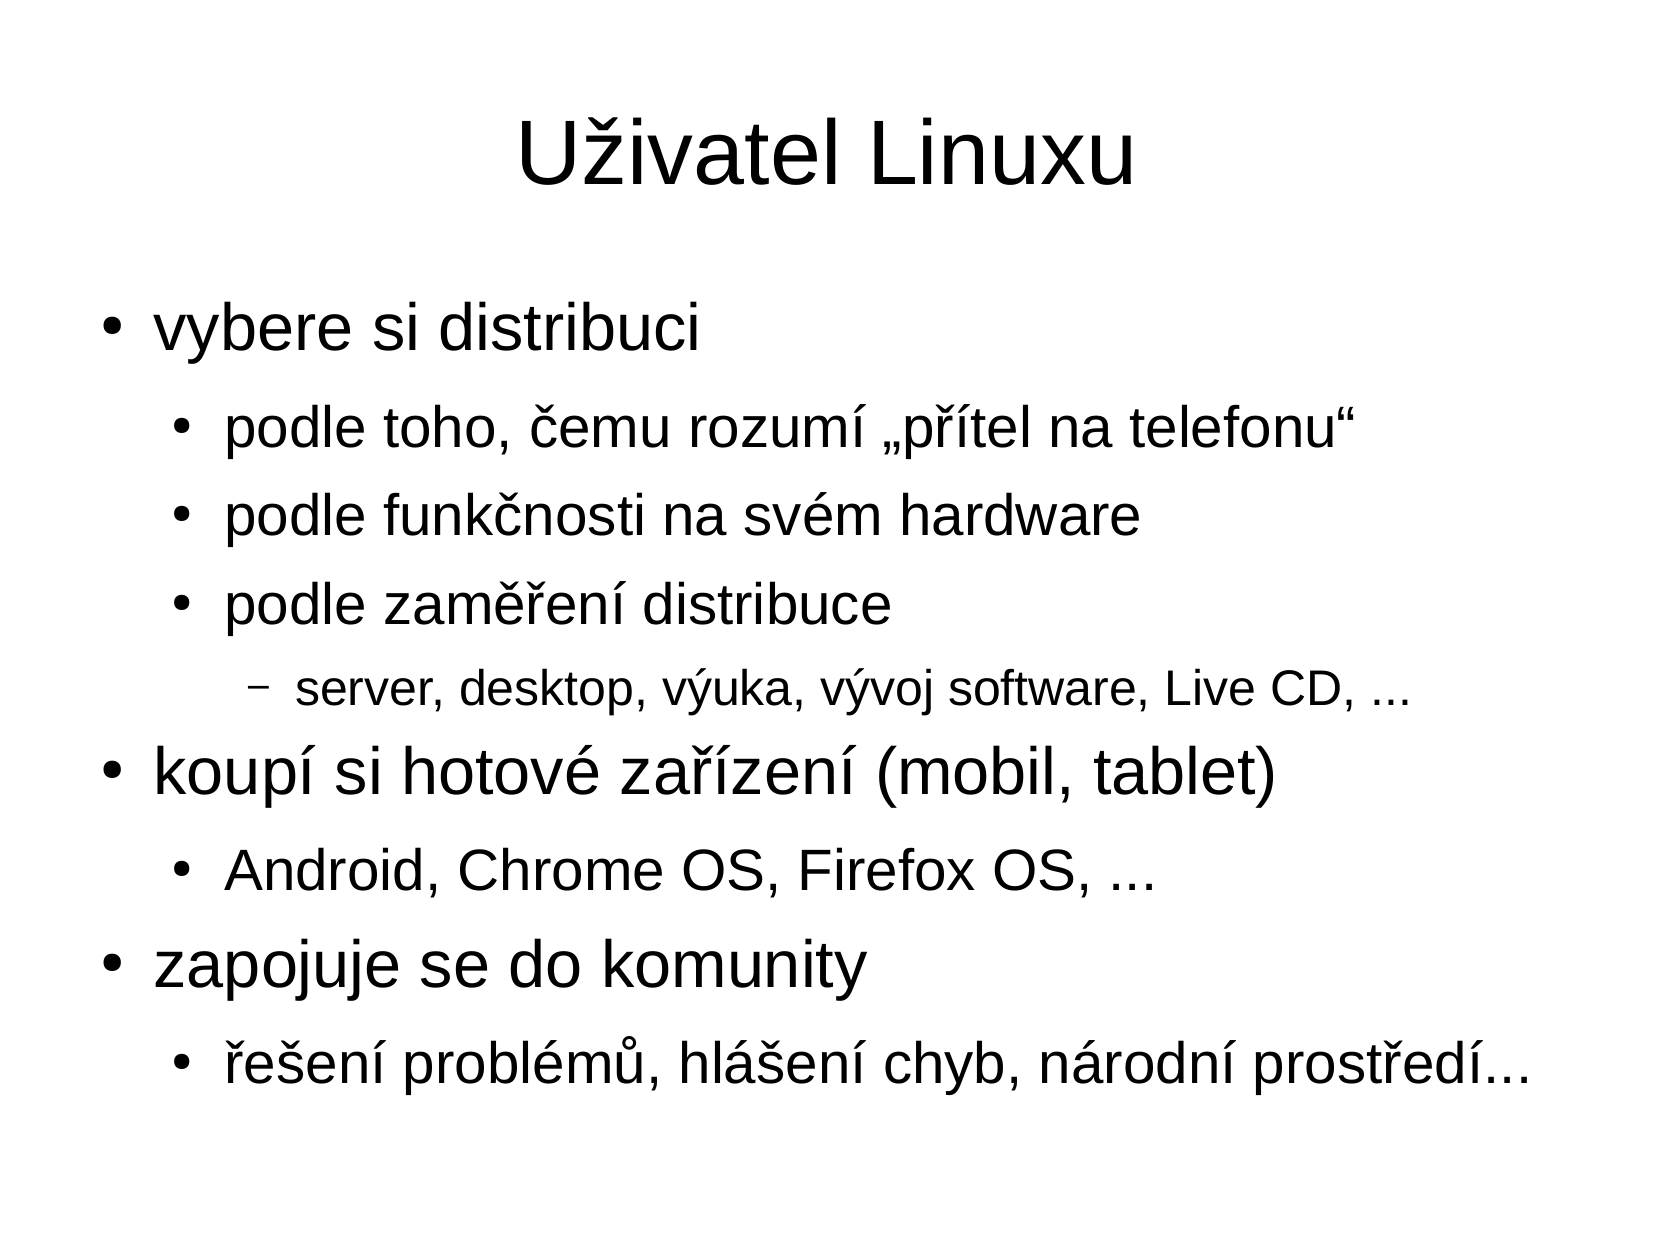

# Uživatel Linuxu
vybere si distribuci
podle toho, čemu rozumí „přítel na telefonu“
podle funkčnosti na svém hardware
podle zaměření distribuce
server, desktop, výuka, vývoj software, Live CD, ...
koupí si hotové zařízení (mobil, tablet)
Android, Chrome OS, Firefox OS, ...
zapojuje se do komunity
řešení problémů, hlášení chyb, národní prostředí...